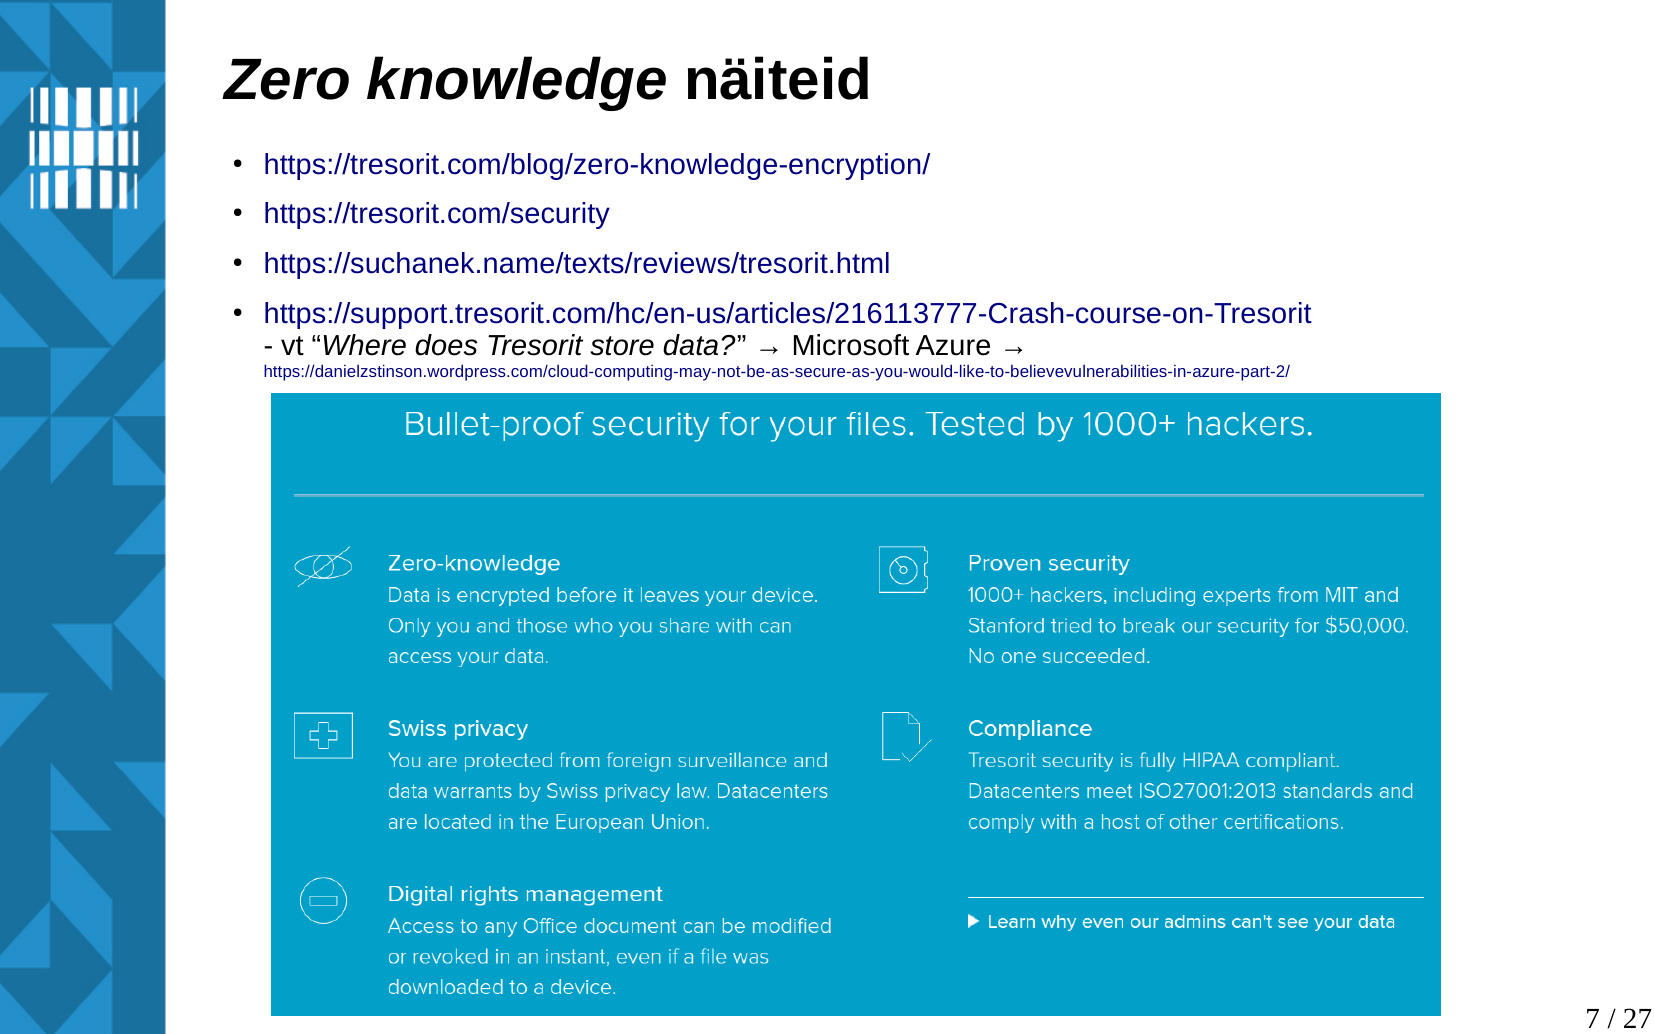

# Zero knowledge näiteid
https://tresorit.com/blog/zero-knowledge-encryption/
https://tresorit.com/security
https://suchanek.name/texts/reviews/tresorit.html
https://support.tresorit.com/hc/en-us/articles/216113777-Crash-course-on-Tresorit
- vt “Where does Tresorit store data?” → Microsoft Azure →
https://danielzstinson.wordpress.com/cloud-computing-may-not-be-as-secure-as-you-would-like-to-believevulnerabilities-in-azure-part-2/